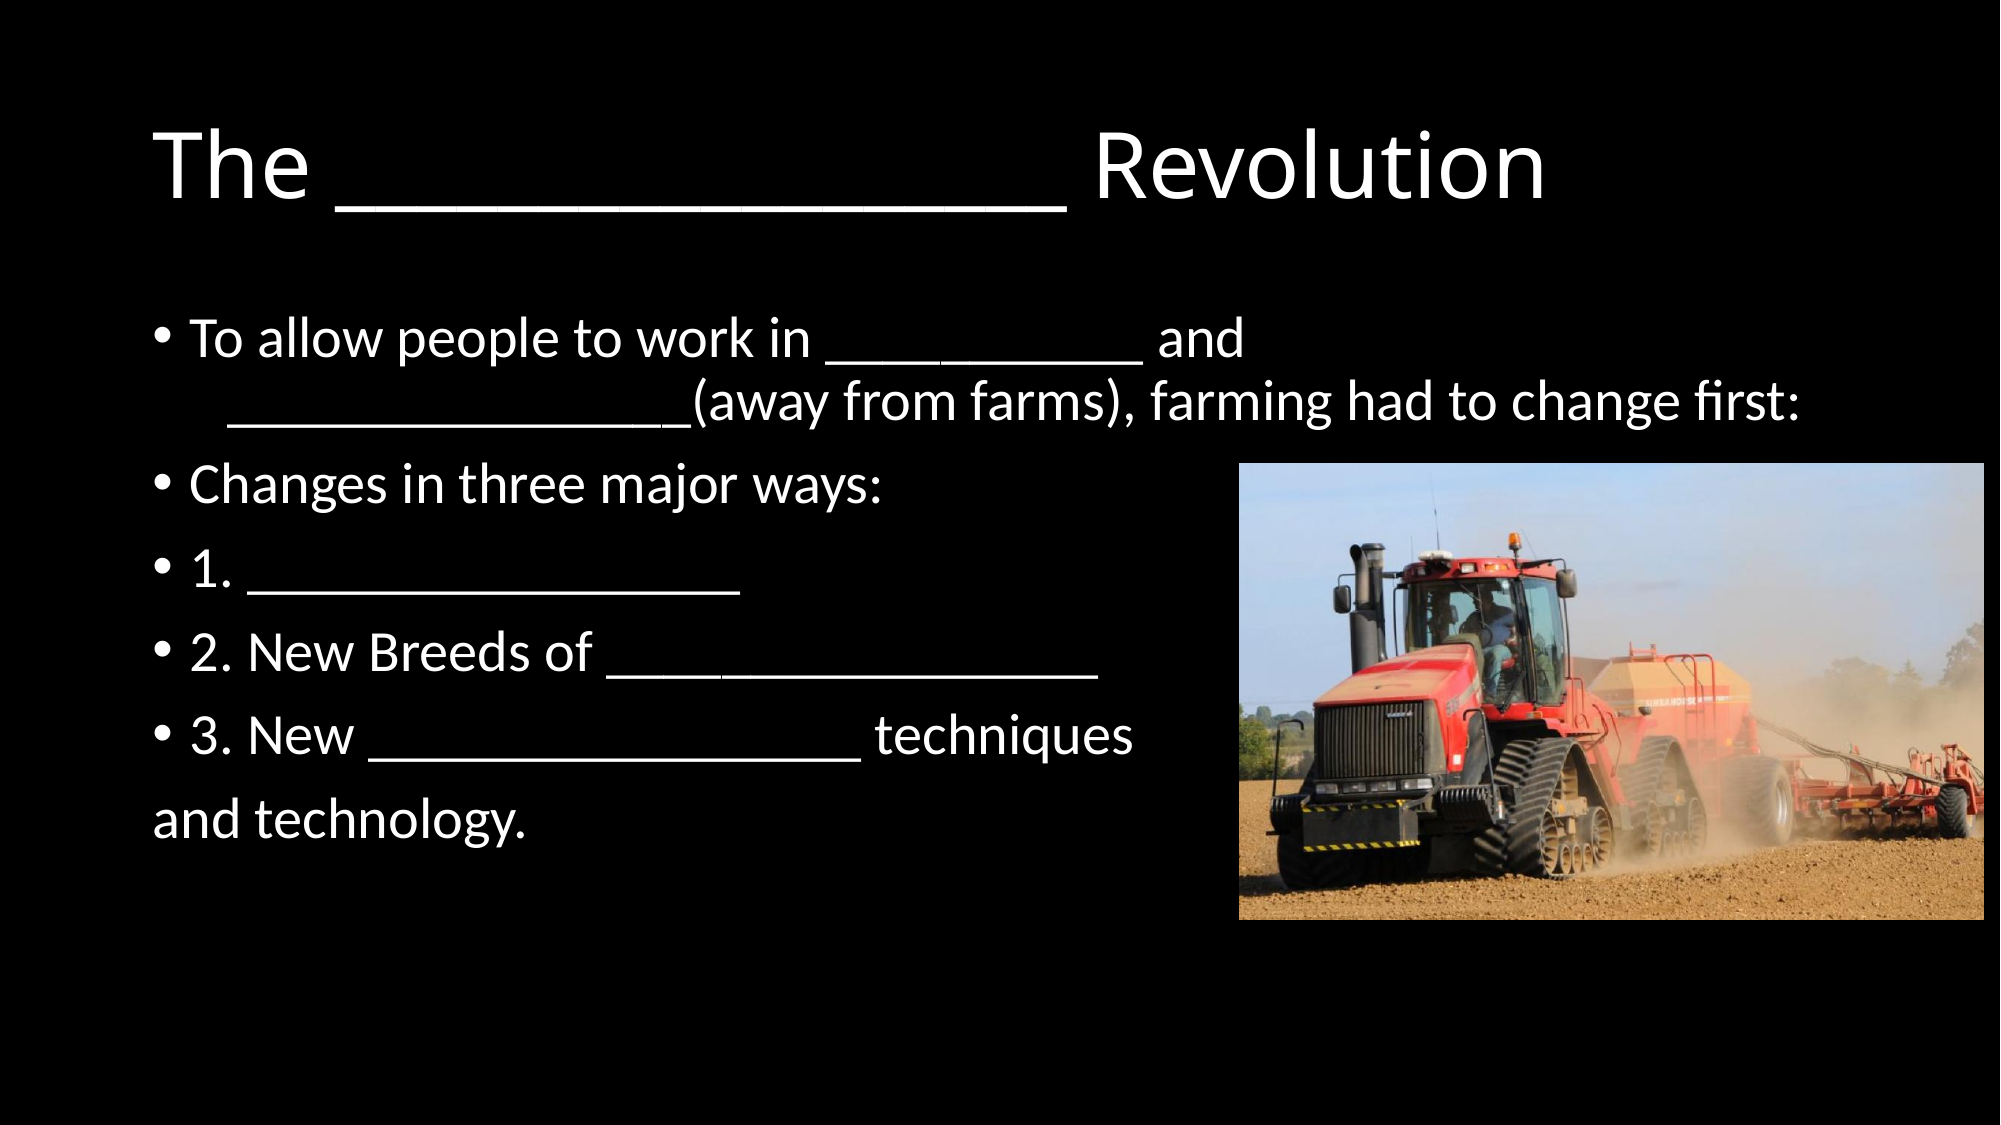

# The __________________ Revolution
To allow people to work in ___________ and ________________(away from farms), farming had to change first:
Changes in three major ways:
1. _________________
2. New Breeds of _________________
3. New _________________ techniques
and technology.